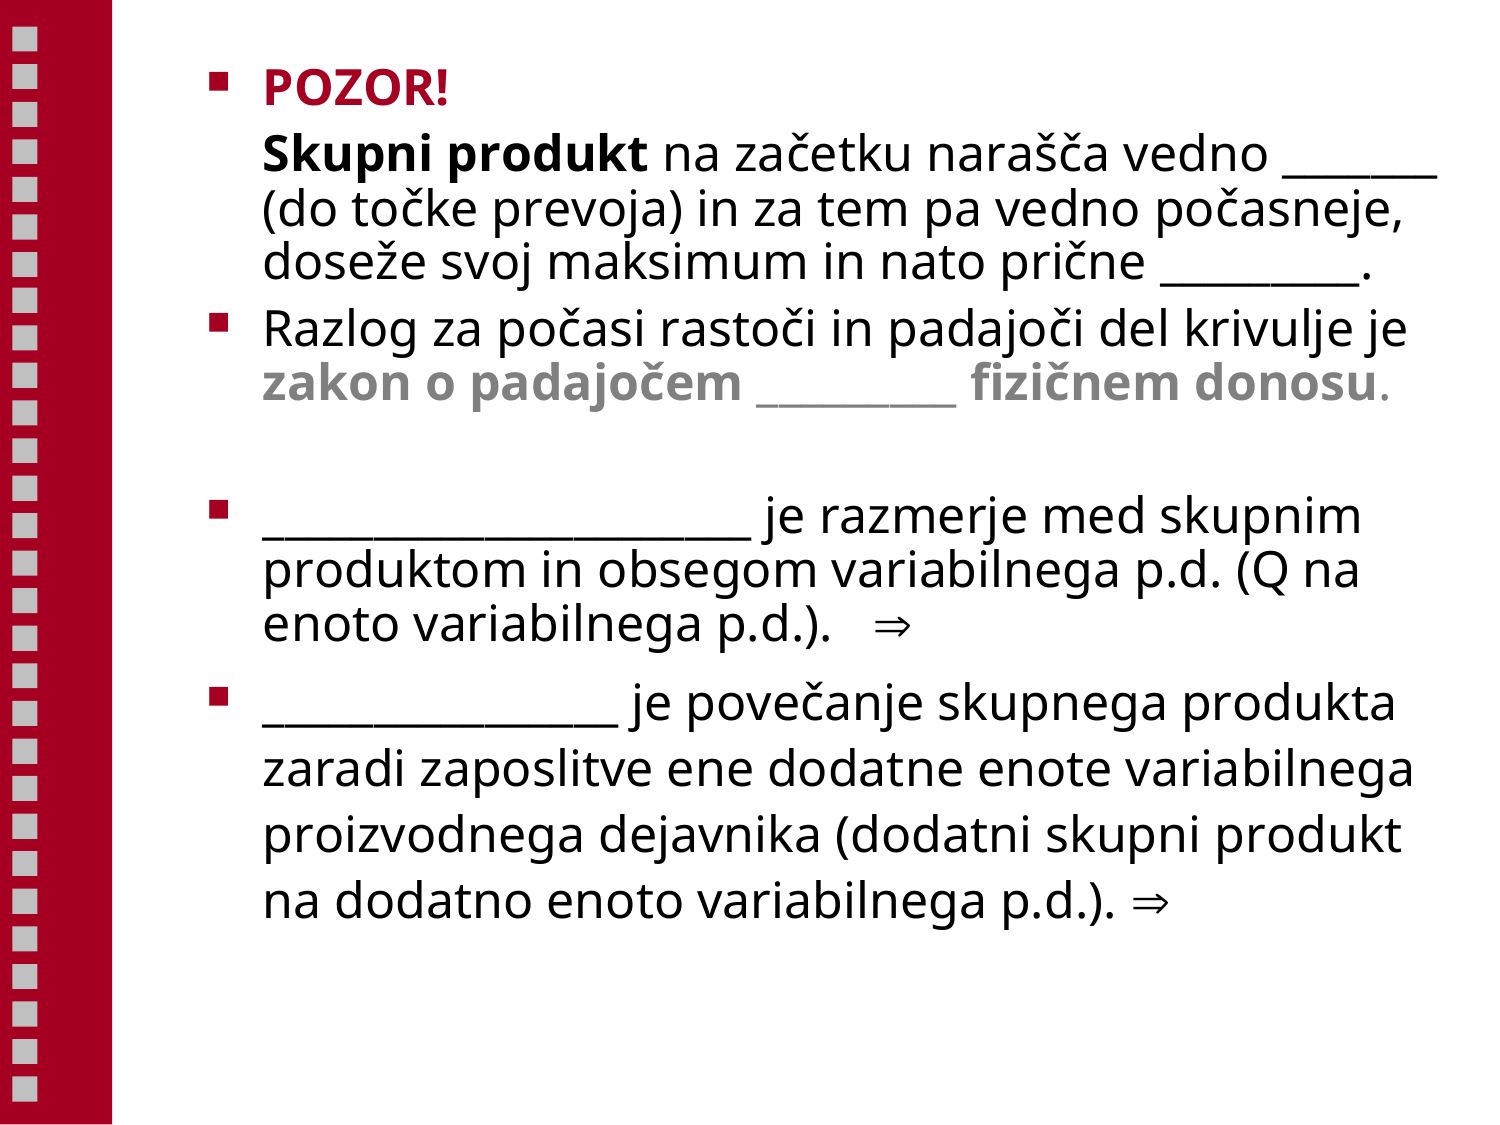

# POZOR!
	Skupni produkt na začetku narašča vedno _______ (do točke prevoja) in za tem pa vedno počasneje, doseže svoj maksimum in nato prične _________.
Razlog za počasi rastoči in padajoči del krivulje je zakon o padajočem _________ fizičnem donosu.
______________________ je razmerje med skupnim produktom in obsegom variabilnega p.d. (Q na enoto variabilnega p.d.). 
________________ je povečanje skupnega produkta zaradi zaposlitve ene dodatne enote variabilnega proizvodnega dejavnika (dodatni skupni produkt na dodatno enoto variabilnega p.d.). 